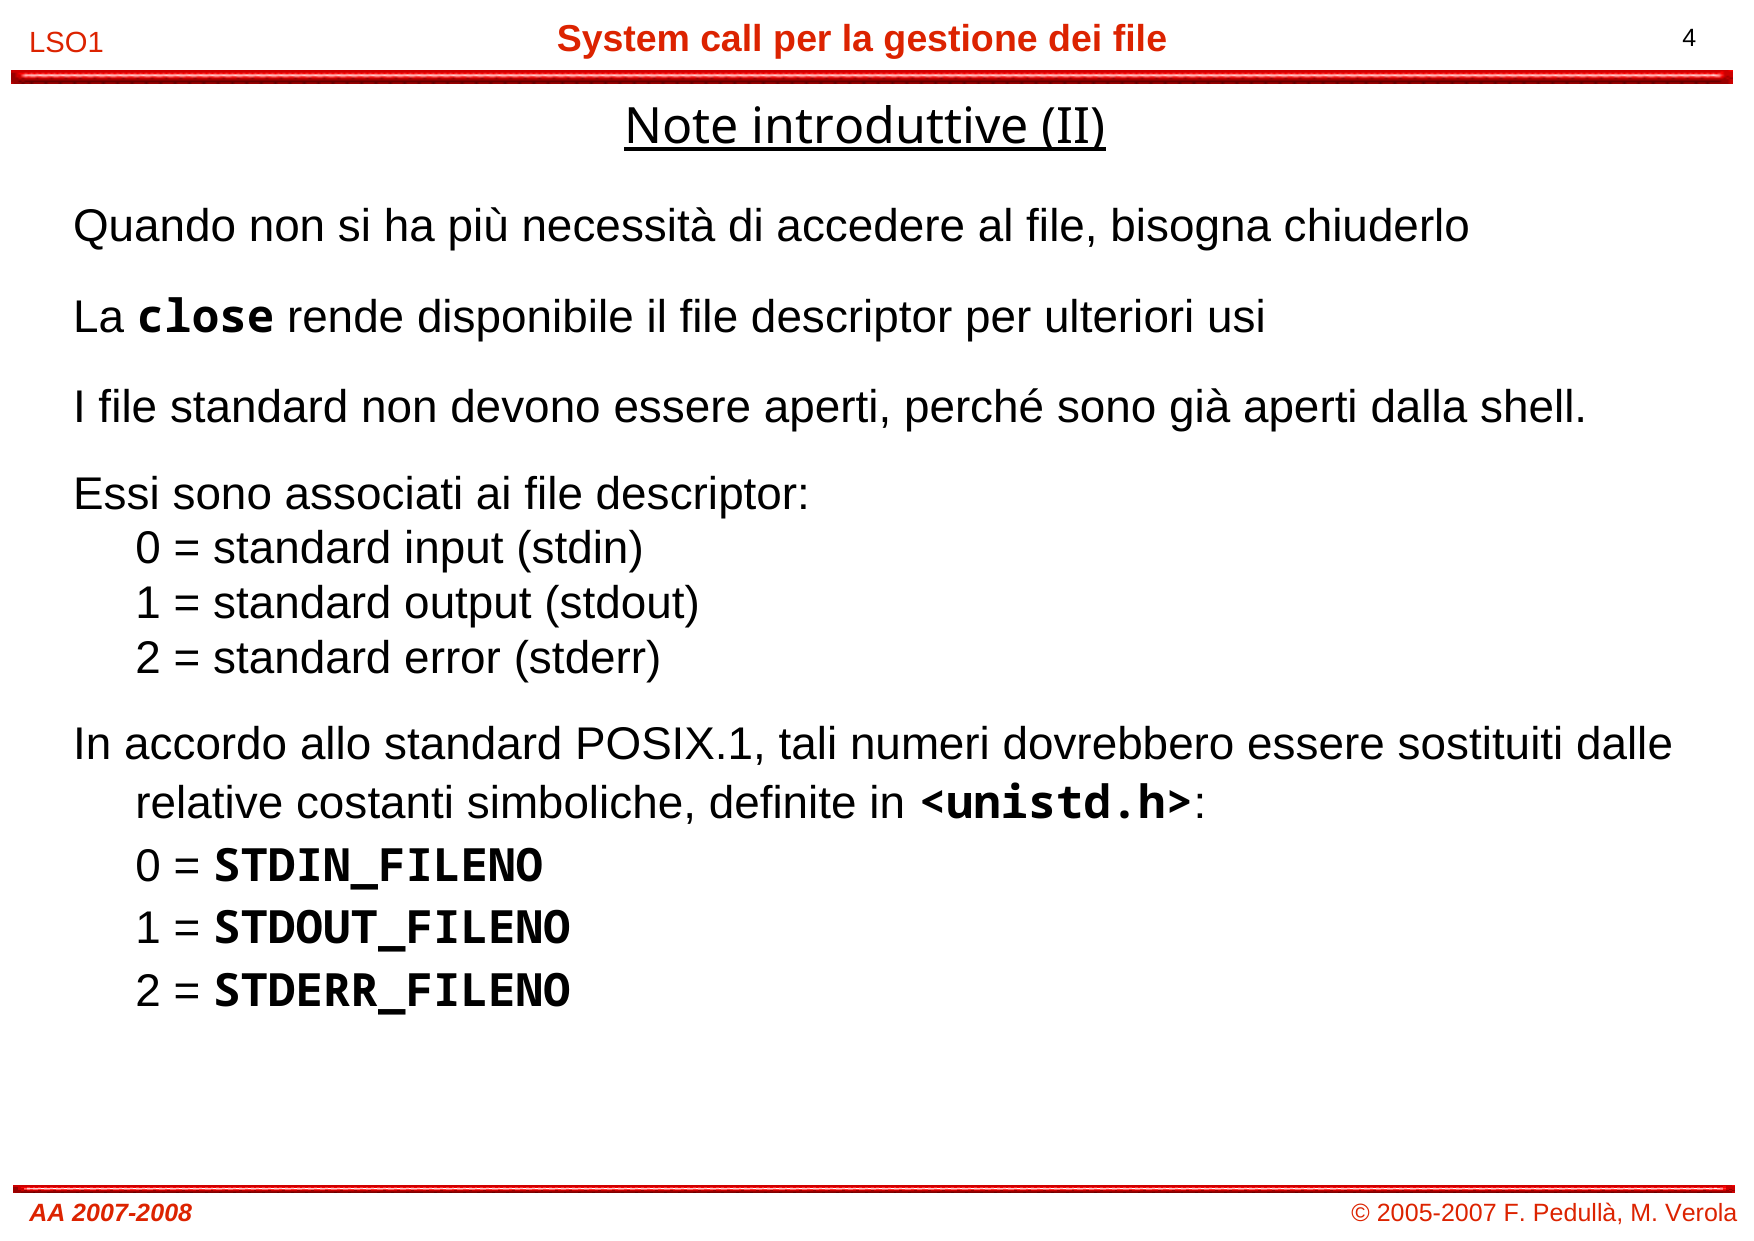

Note introduttive (II)
# Quando non si ha più necessità di accedere al file, bisogna chiuderlo
La close rende disponibile il file descriptor per ulteriori usi
I file standard non devono essere aperti, perché sono già aperti dalla shell.
Essi sono associati ai file descriptor:
0 = standard input (stdin)
1 = standard output (stdout)
2 = standard error (stderr)
In accordo allo standard POSIX.1, tali numeri dovrebbero essere sostituiti dalle relative costanti simboliche, definite in <unistd.h>:
0 = STDIN_FILENO
1 = STDOUT_FILENO
2 = STDERR_FILENO